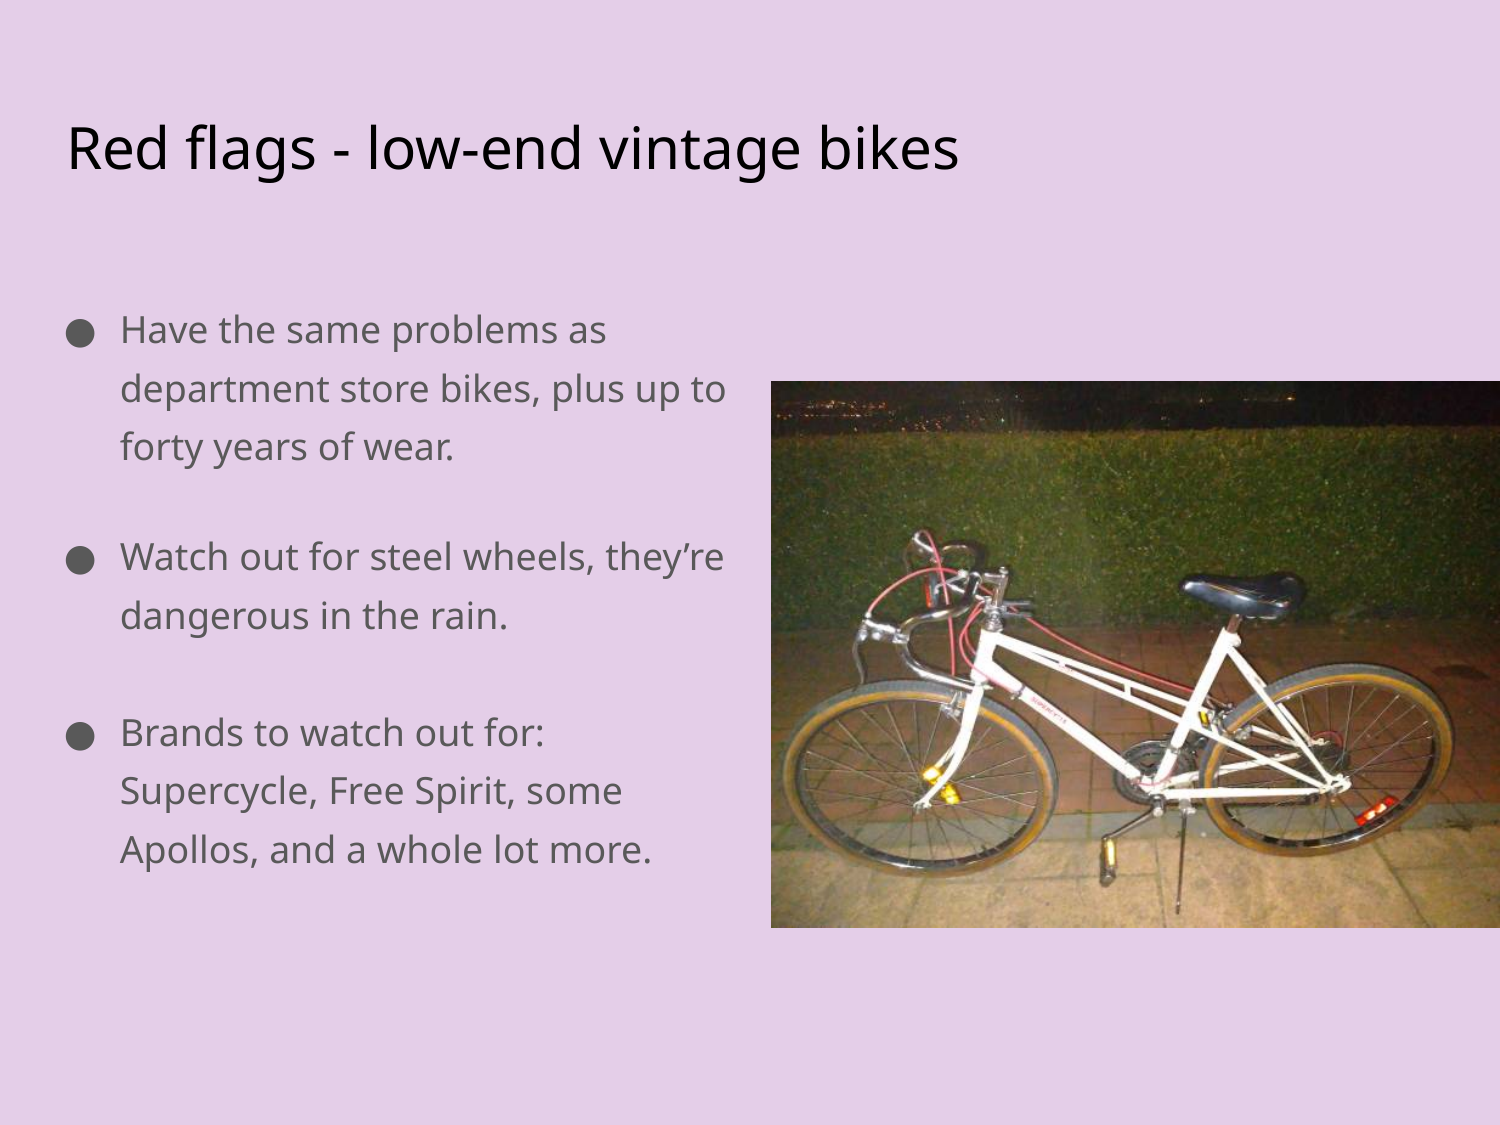

# Red flags - low-end vintage bikes
Have the same problems as department store bikes, plus up to forty years of wear.
Watch out for steel wheels, they’re dangerous in the rain.
Brands to watch out for: Supercycle, Free Spirit, some Apollos, and a whole lot more.